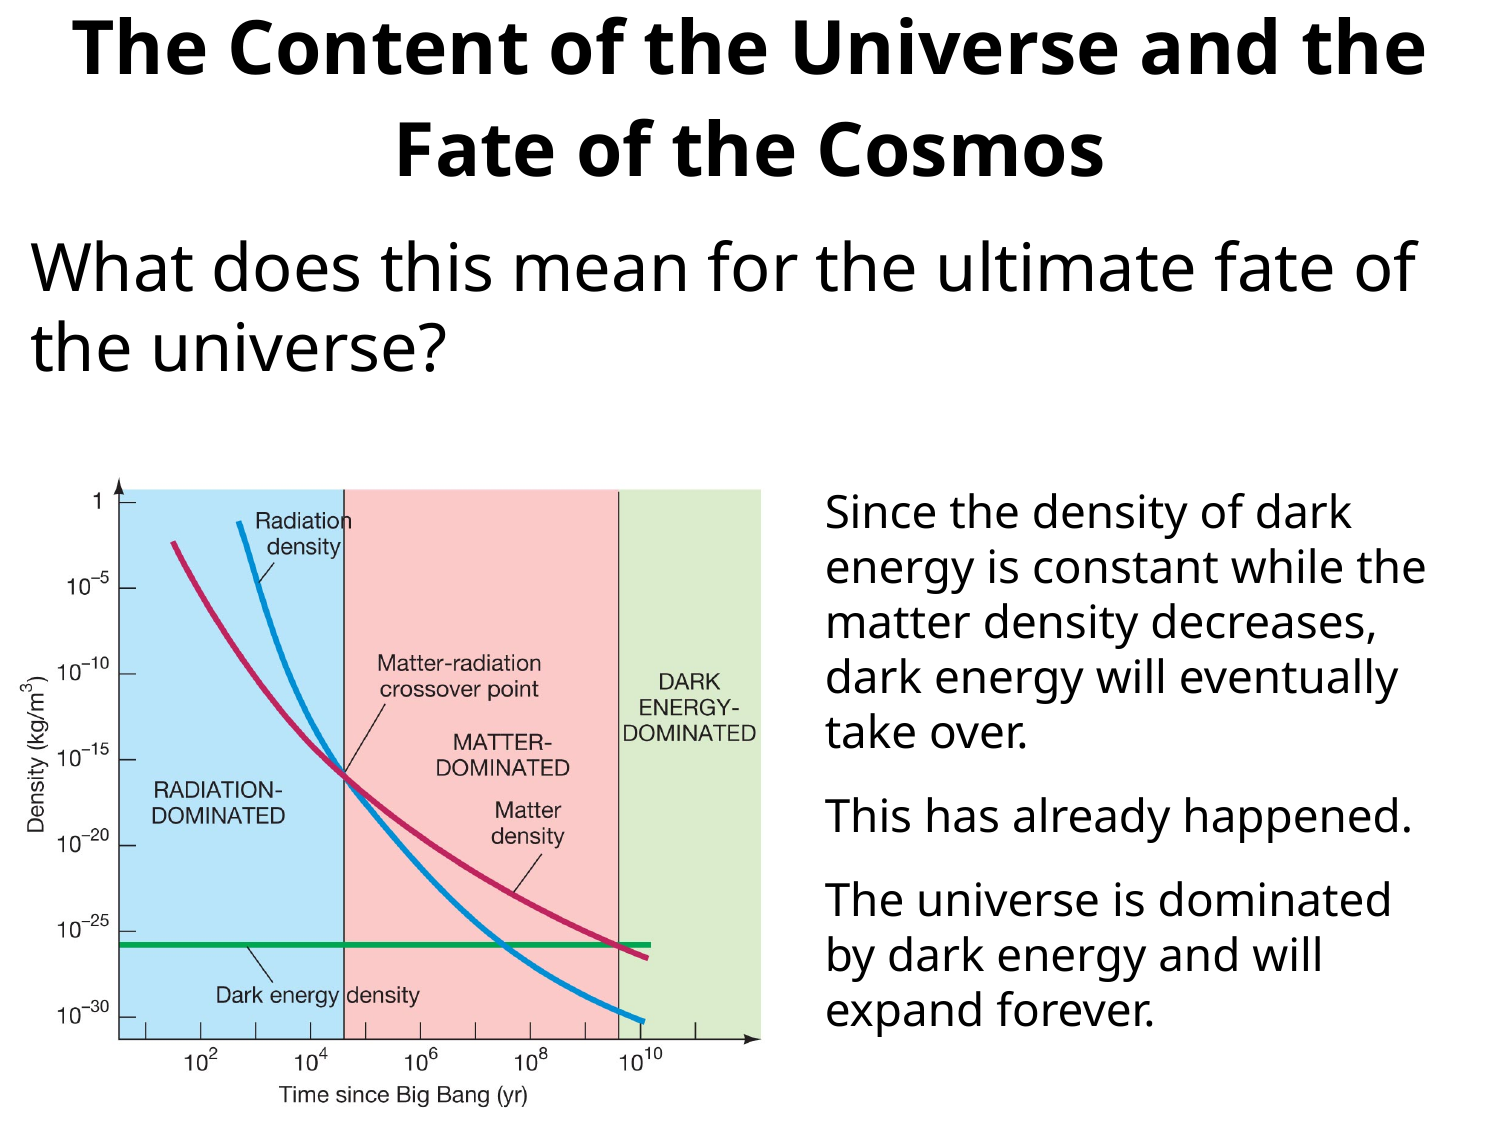

# The Content of the Universe and the Fate of the Cosmos
What does this mean for the ultimate fate of the universe?
Since the density of dark energy is constant while the matter density decreases, dark energy will eventually take over.
This has already happened.
The universe is dominated by dark energy and will expand forever.